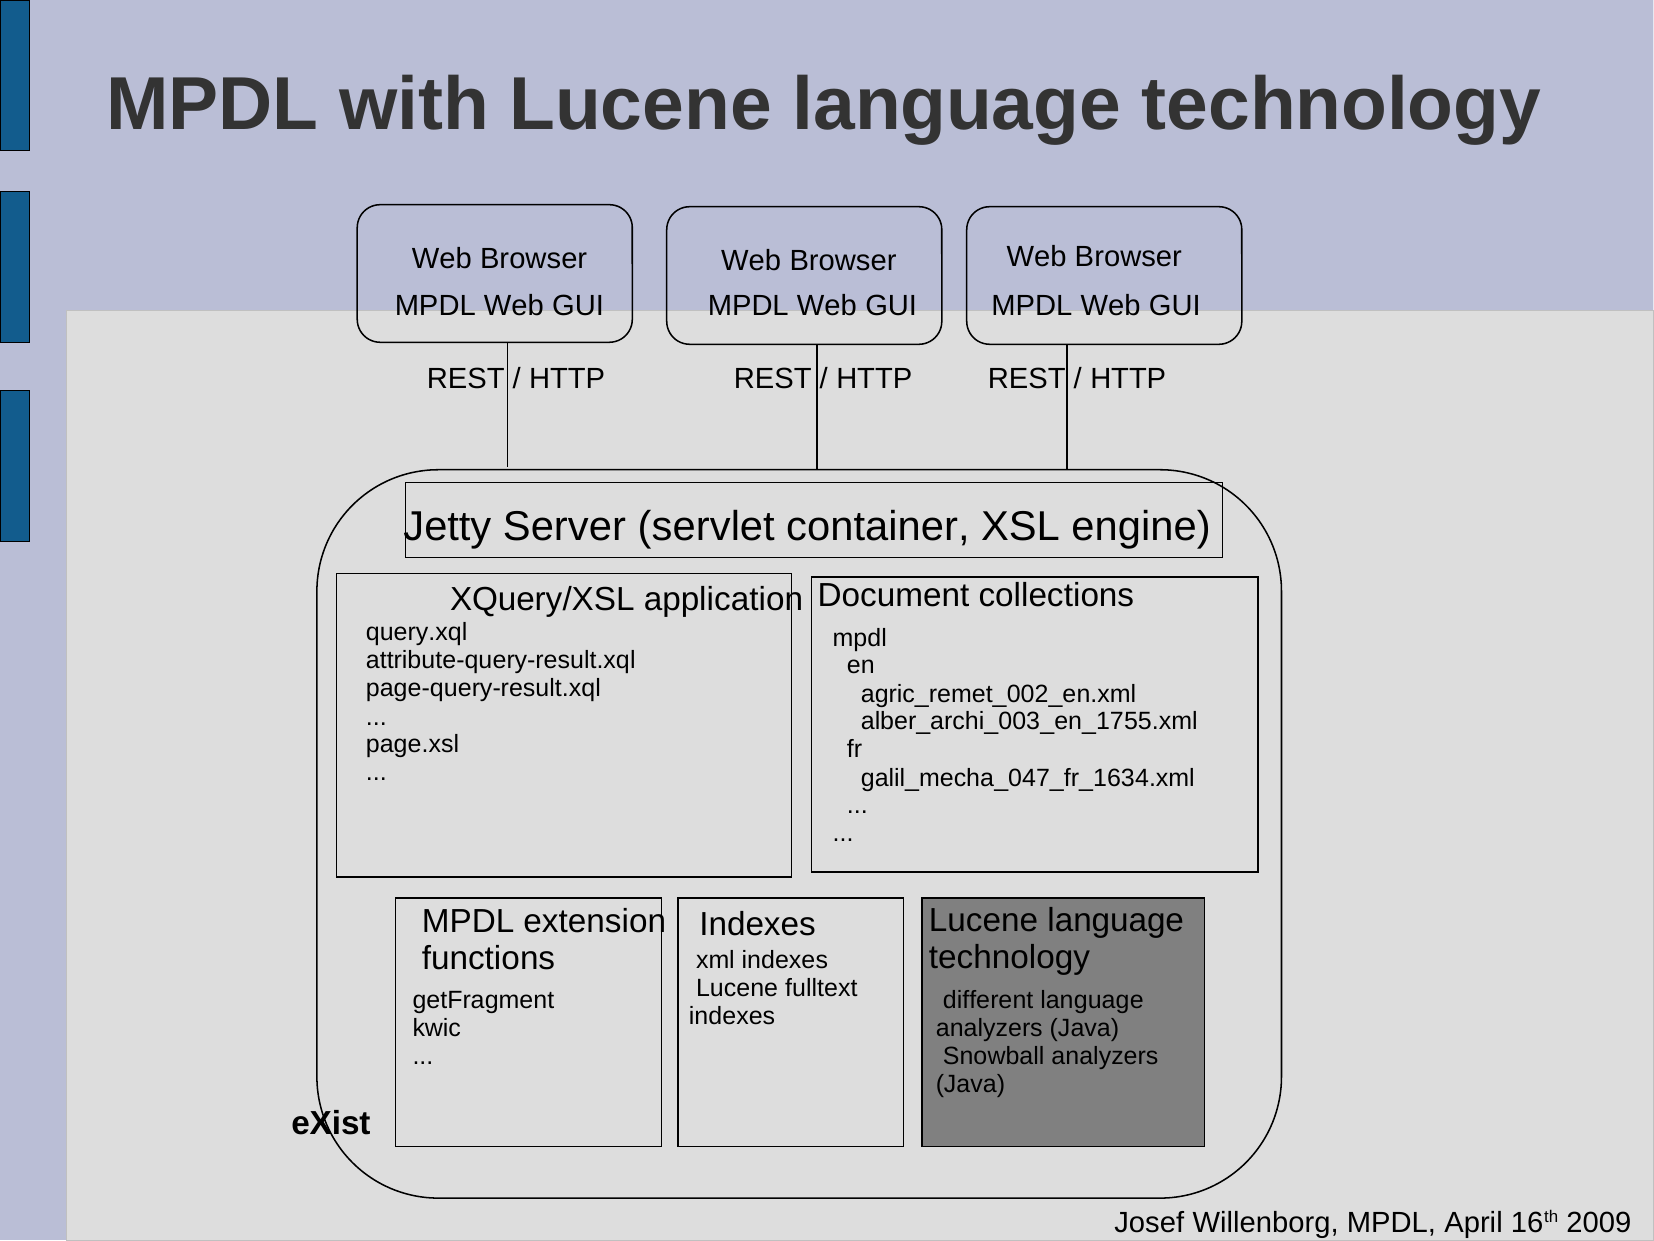

# MPDL with Lucene language technology
Web Browser
Web Browser
Web Browser
MPDL Web GUI
MPDL Web GUI
MPDL Web GUI
REST / HTTP
REST / HTTP
REST / HTTP
Jetty Server (servlet container, XSL engine)
XQuery/XSL application
Document collections
 query.xql
 attribute-query-result.xql
 page-query-result.xql
 ...
 page.xsl
 ...
 mpdl
 en
 agric_remet_002_en.xml
 alber_archi_003_en_1755.xml
 fr
 galil_mecha_047_fr_1634.xml
 ...
 ...
Lucene language
technology
MPDL extension
functions
Indexes
 xml indexes
 Lucene fulltext indexes
 different language analyzers (Java)
 Snowball analyzers (Java)
 getFragment
 kwic
 ...
eXist